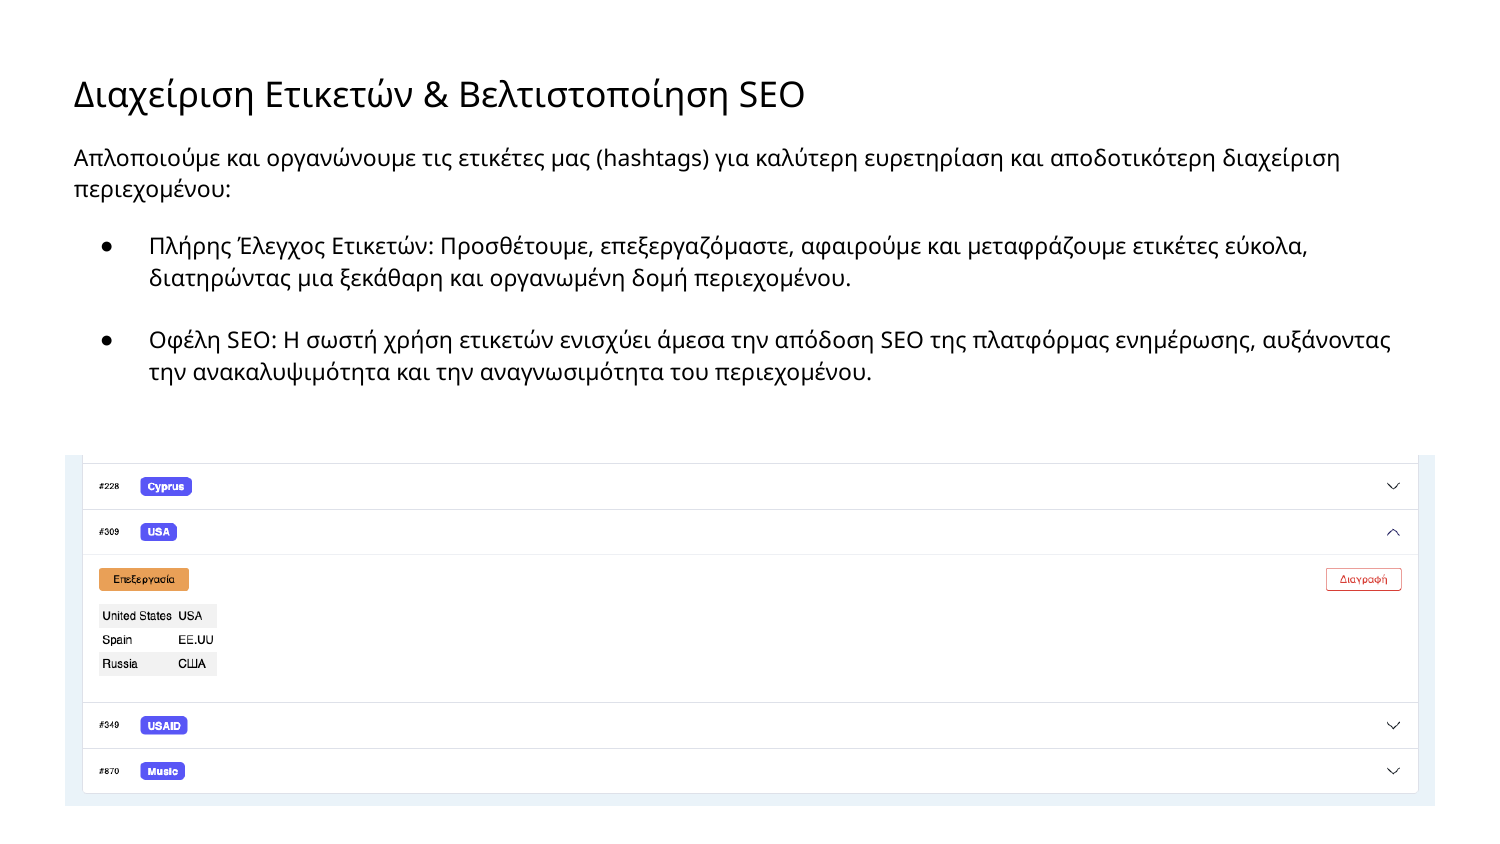

Διαχείριση Ετικετών & Βελτιστοποίηση SEO
Απλοποιούμε και οργανώνουμε τις ετικέτες μας (hashtags) για καλύτερη ευρετηρίαση και αποδοτικότερη διαχείριση περιεχομένου:
Πλήρης Έλεγχος Ετικετών: Προσθέτουμε, επεξεργαζόμαστε, αφαιρούμε και μεταφράζουμε ετικέτες εύκολα, διατηρώντας μια ξεκάθαρη και οργανωμένη δομή περιεχομένου.
Οφέλη SEO: Η σωστή χρήση ετικετών ενισχύει άμεσα την απόδοση SEO της πλατφόρμας ενημέρωσης, αυξάνοντας την ανακαλυψιμότητα και την αναγνωσιμότητα του περιεχομένου.